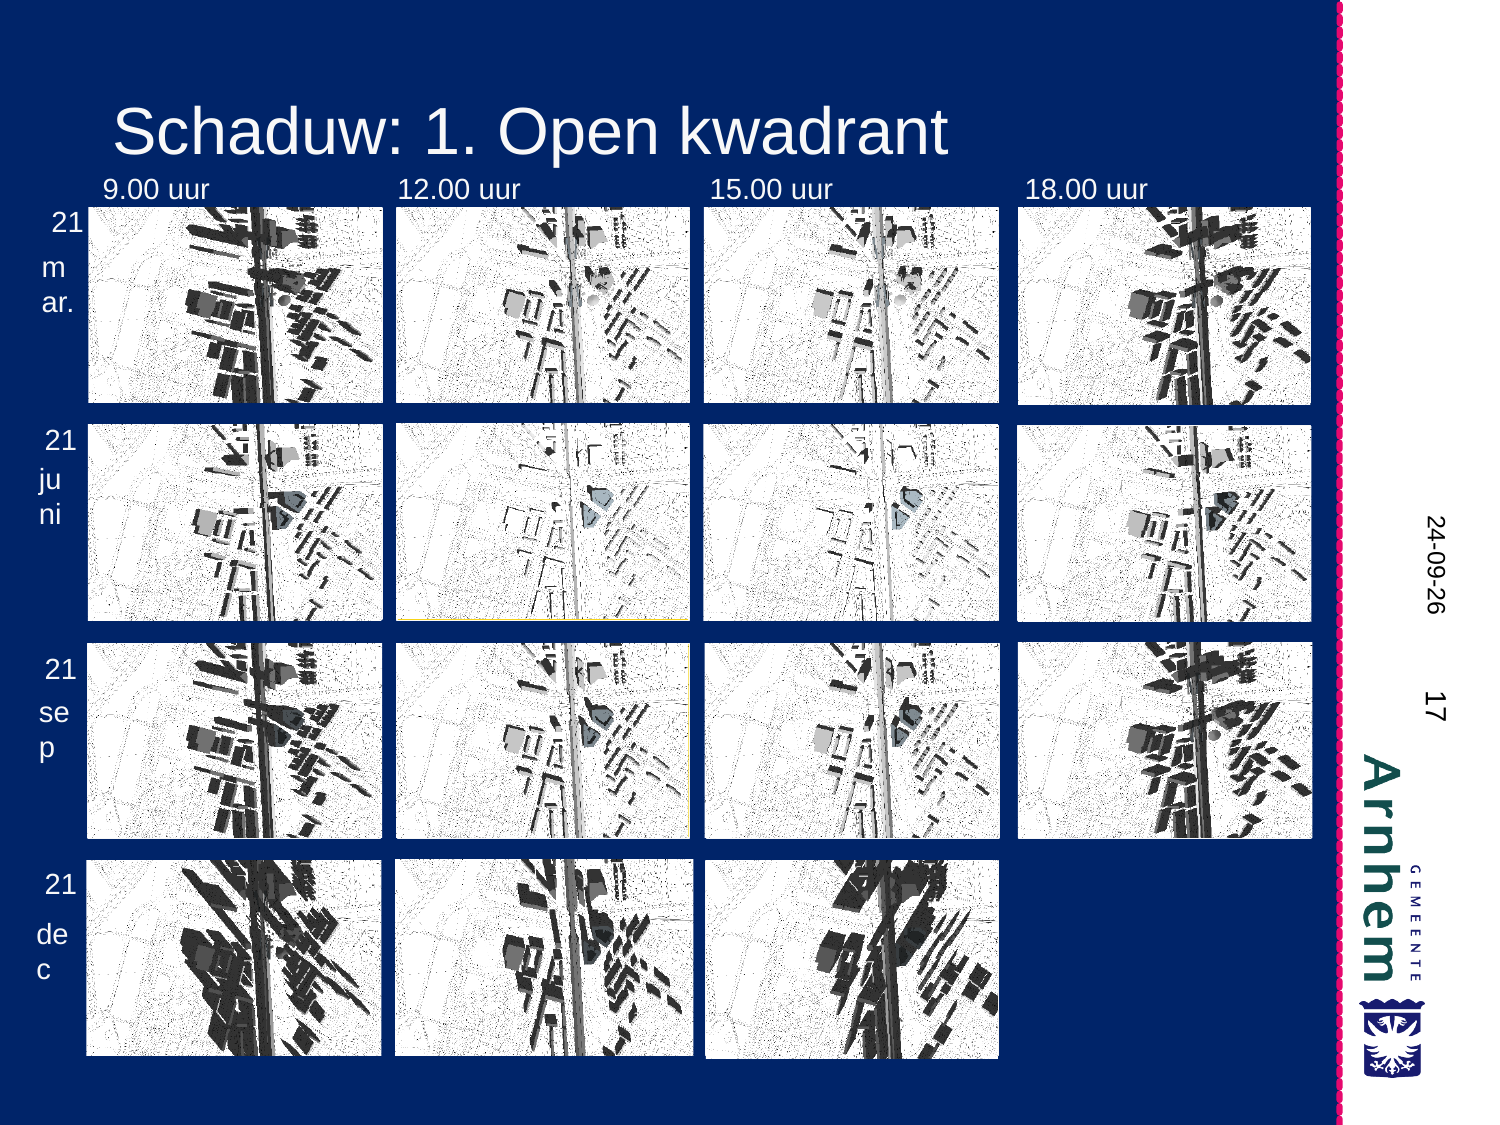

Schaduw: 1. Open kwadrant
9.00 uur
12.00 uur
15.00 uur
18.00 uur
21
mar.
21
juni
21
sep
14
21
dec